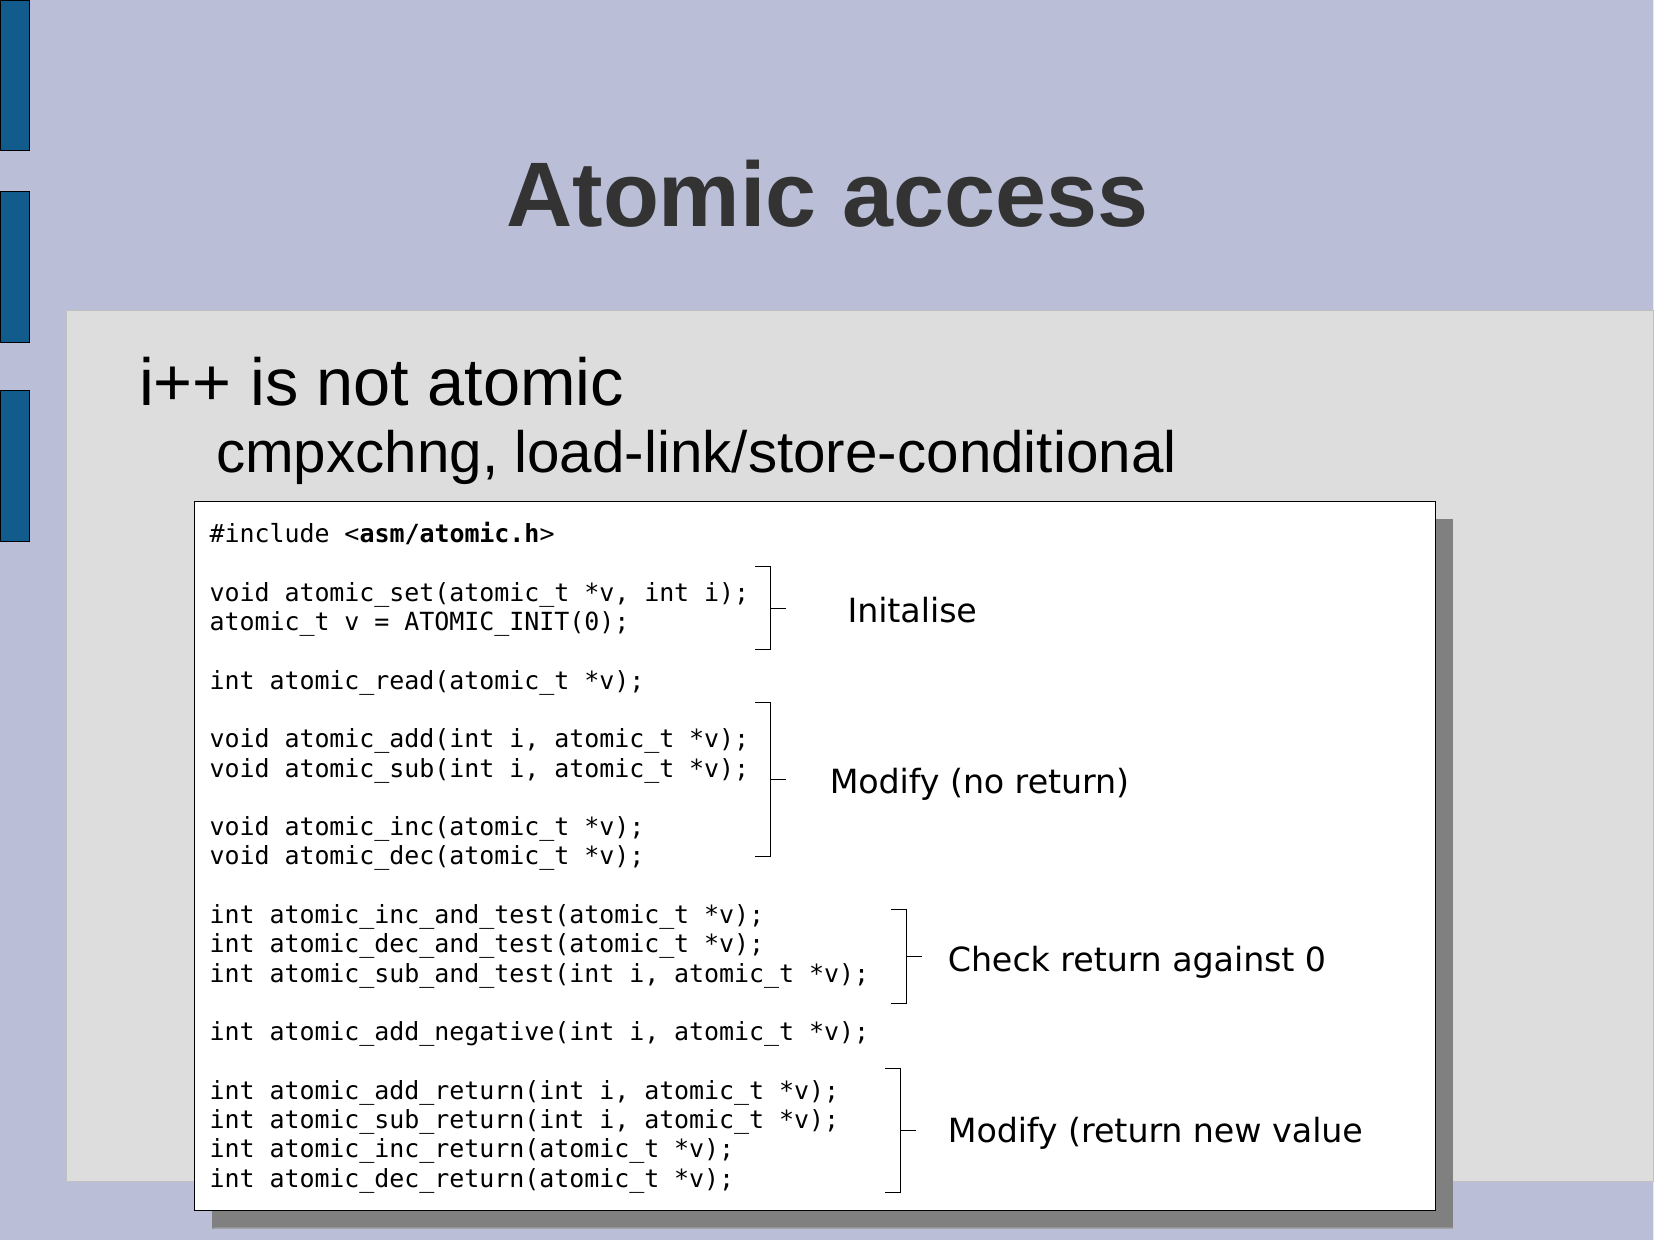

# Atomic access
i++ is not atomic
cmpxchng, load-link/store-conditional
#include <asm/atomic.h>
void atomic_set(atomic_t *v, int i);
atomic_t v = ATOMIC_INIT(0);
int atomic_read(atomic_t *v);
void atomic_add(int i, atomic_t *v);
void atomic_sub(int i, atomic_t *v);
void atomic_inc(atomic_t *v);
void atomic_dec(atomic_t *v);
int atomic_inc_and_test(atomic_t *v);
int atomic_dec_and_test(atomic_t *v);
int atomic_sub_and_test(int i, atomic_t *v);
int atomic_add_negative(int i, atomic_t *v);
int atomic_add_return(int i, atomic_t *v);
int atomic_sub_return(int i, atomic_t *v);
int atomic_inc_return(atomic_t *v);
int atomic_dec_return(atomic_t *v);
Initalise
Modify (no return)
Check return against 0
Modify (return new value